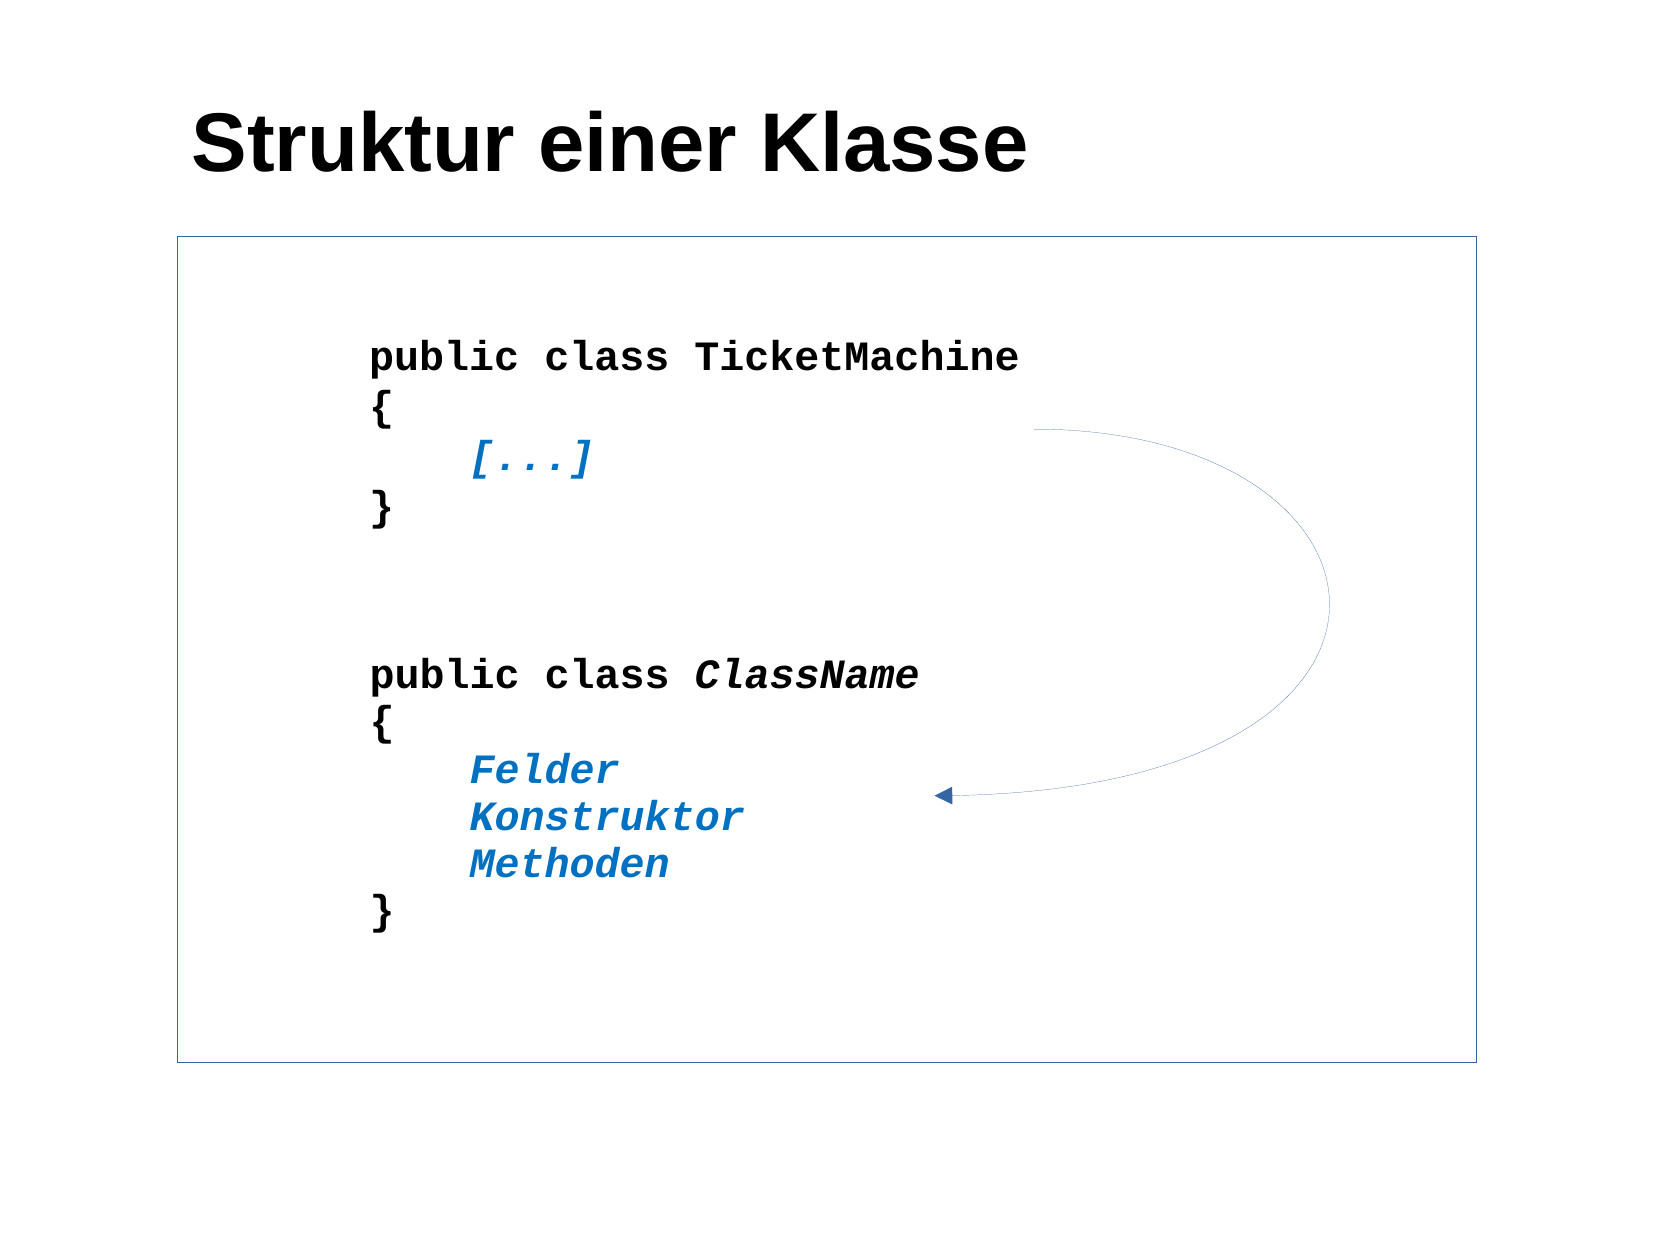

Struktur einer Klasse
public class TicketMachine
{
 [...]
}
public class ClassName
{
 Felder
 Konstruktor
 Methoden
}